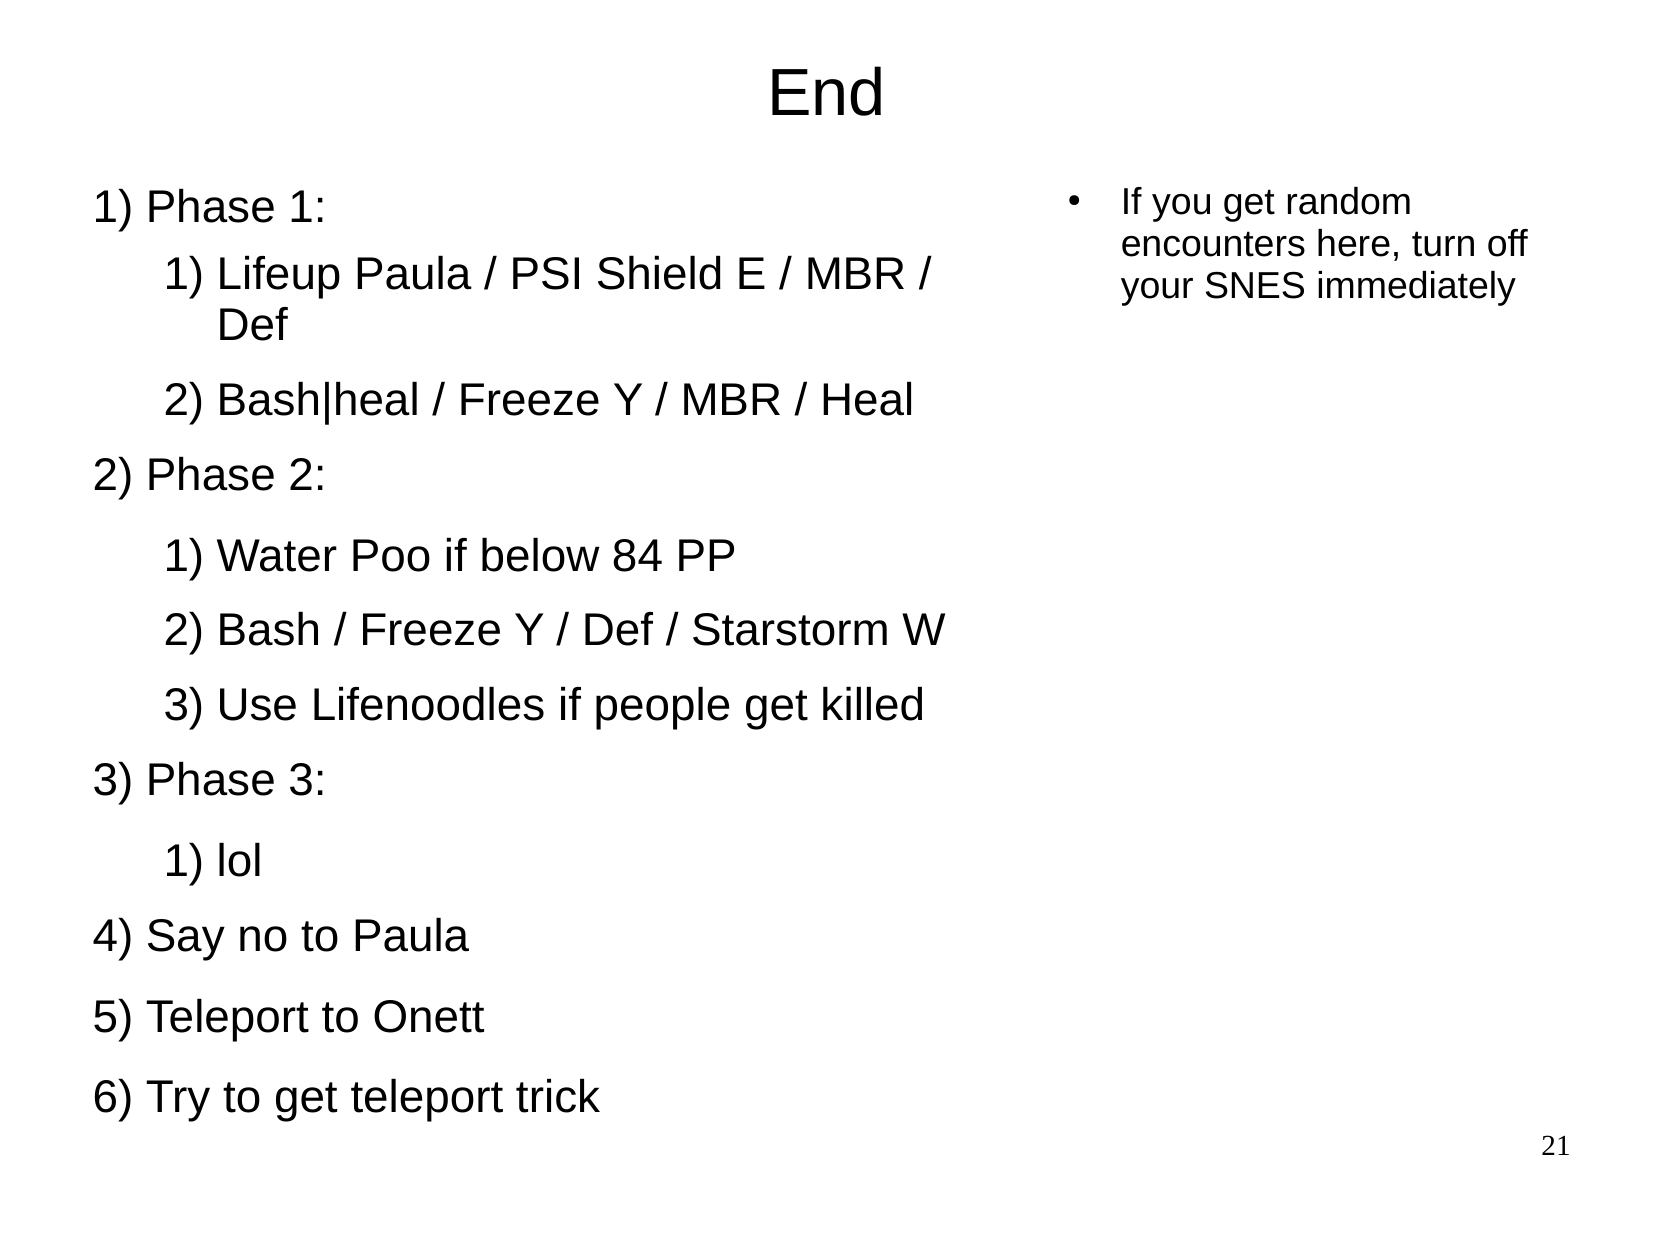

# End
If you get random encounters here, turn off your SNES immediately
Phase 1:
Lifeup Paula / PSI Shield E / MBR / Def
Bash|heal / Freeze Y / MBR / Heal
Phase 2:
Water Poo if below 84 PP
Bash / Freeze Y / Def / Starstorm W
Use Lifenoodles if people get killed
Phase 3:
lol
Say no to Paula
Teleport to Onett
Try to get teleport trick
21